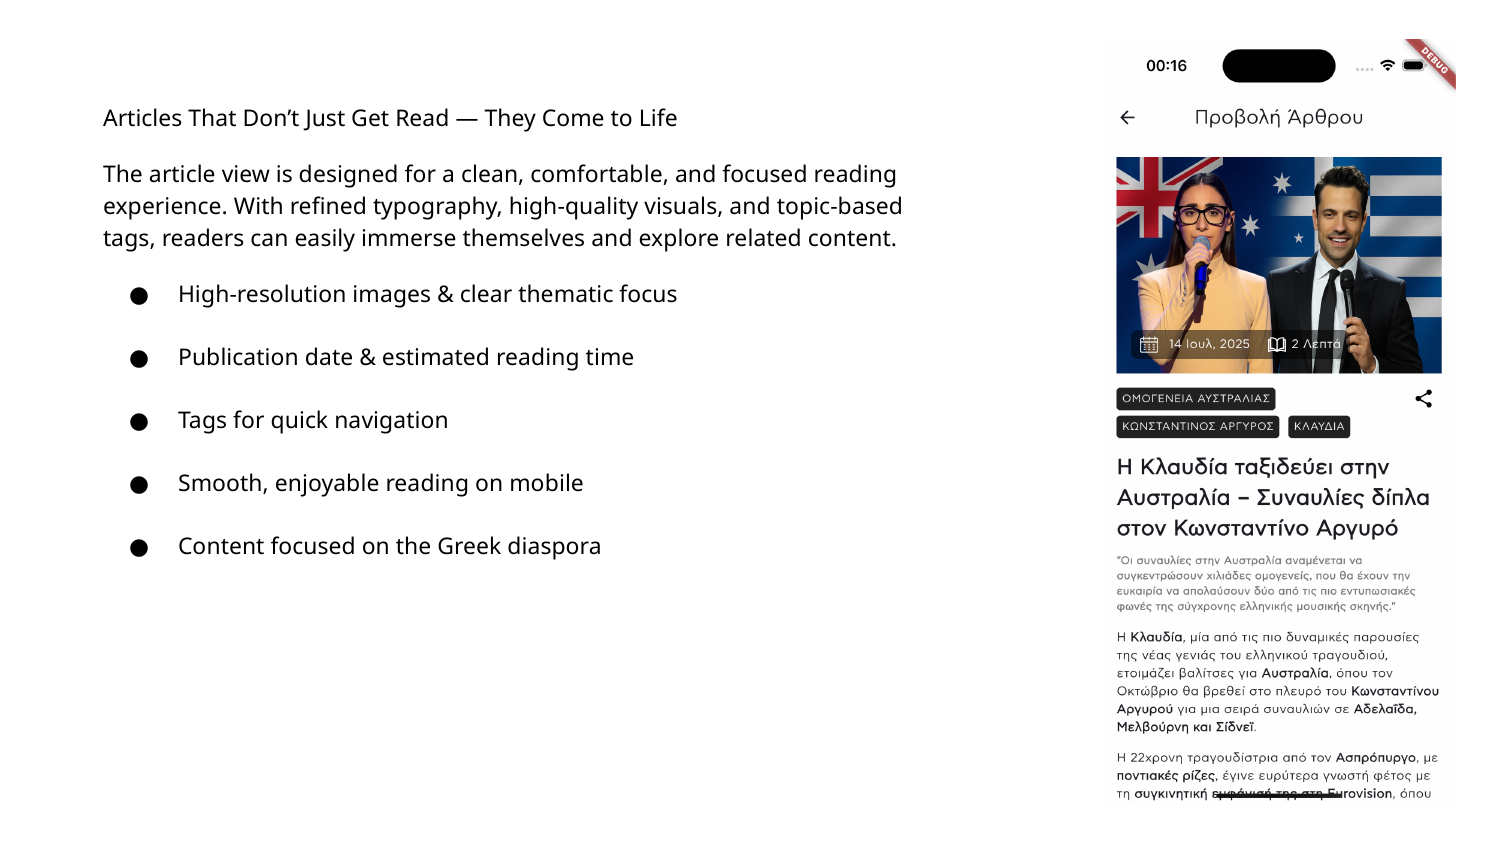

Articles That Don’t Just Get Read — They Come to Life
The article view is designed for a clean, comfortable, and focused reading experience. With refined typography, high-quality visuals, and topic-based tags, readers can easily immerse themselves and explore related content.
High-resolution images & clear thematic focus
Publication date & estimated reading time
Tags for quick navigation
Smooth, enjoyable reading on mobile
Content focused on the Greek diaspora